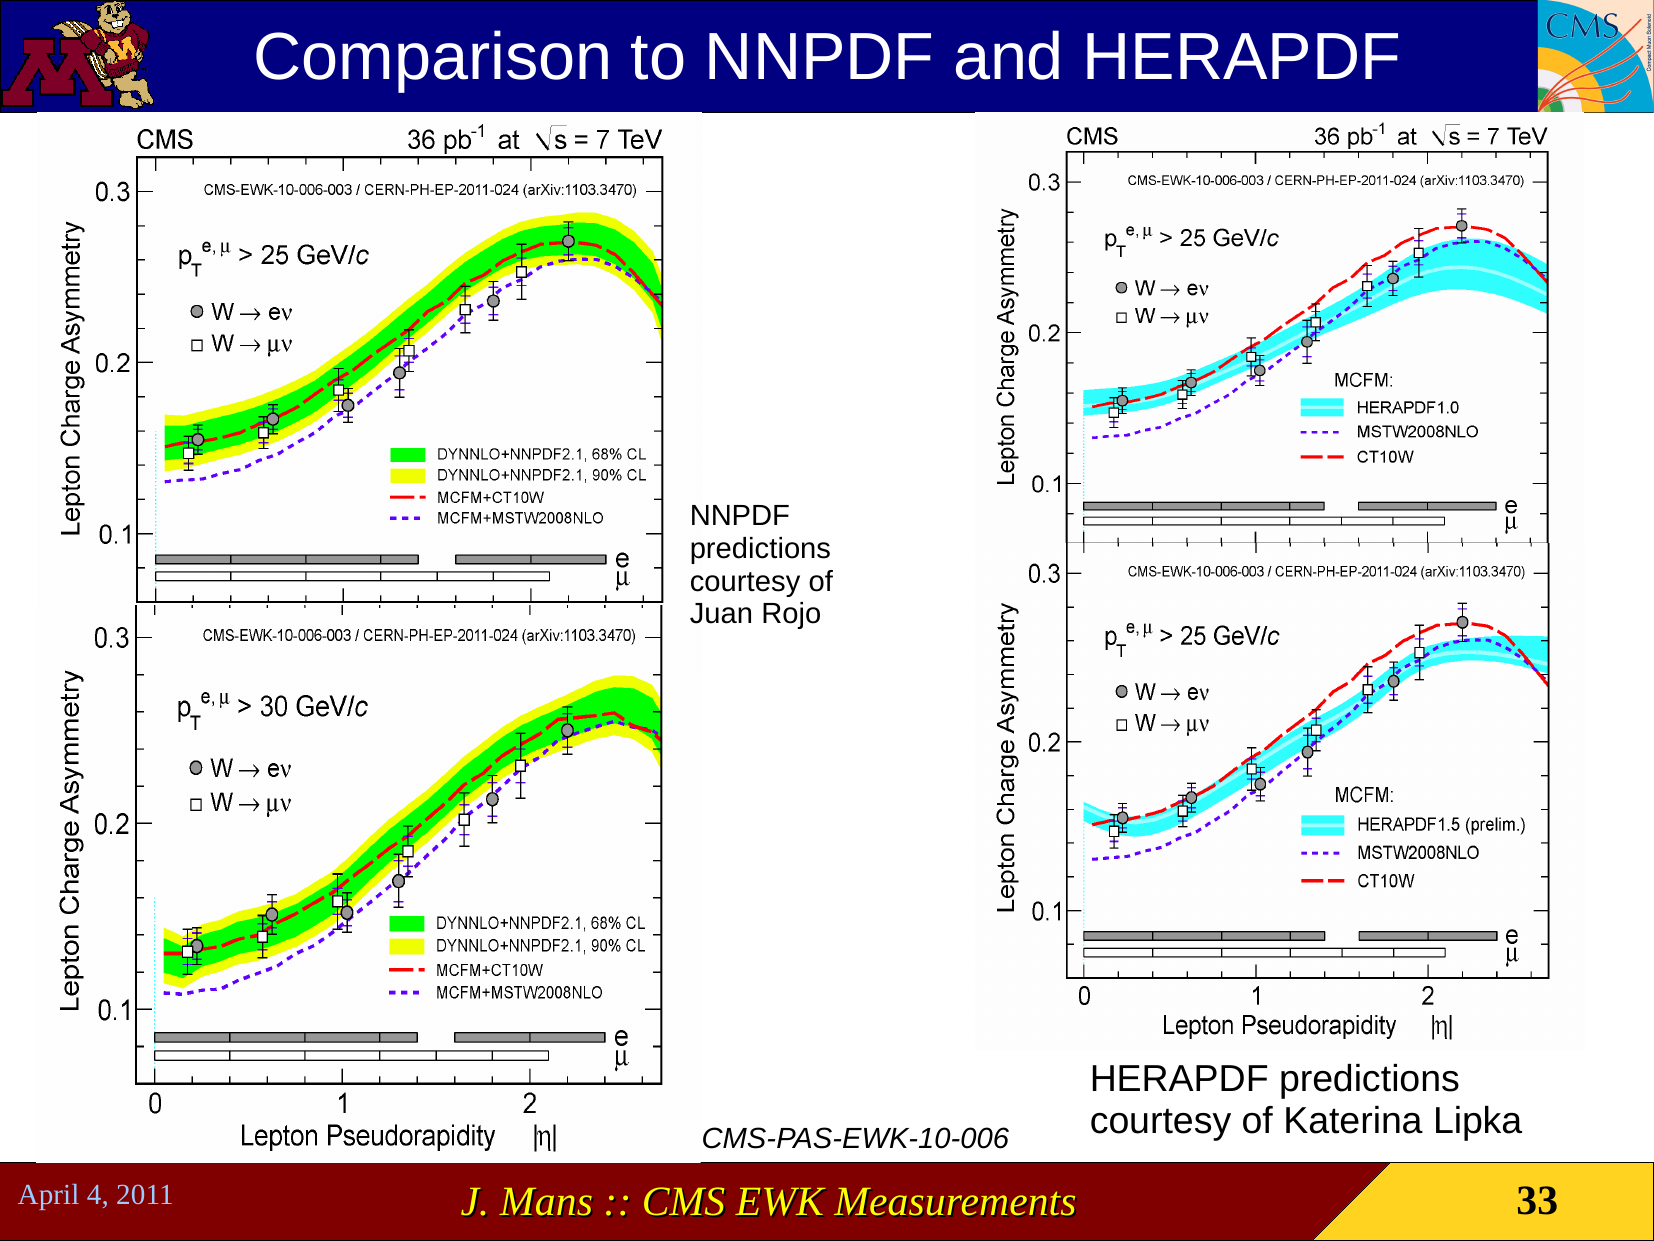

# Comparison to NNPDF and HERAPDF
NNPDF
predictions
courtesy of
Juan Rojo
HERAPDF predictions
courtesy of Katerina Lipka
CMS-PAS-EWK-10-006
J. Mans :: CMS EWK Measurements
33
April 4, 2011